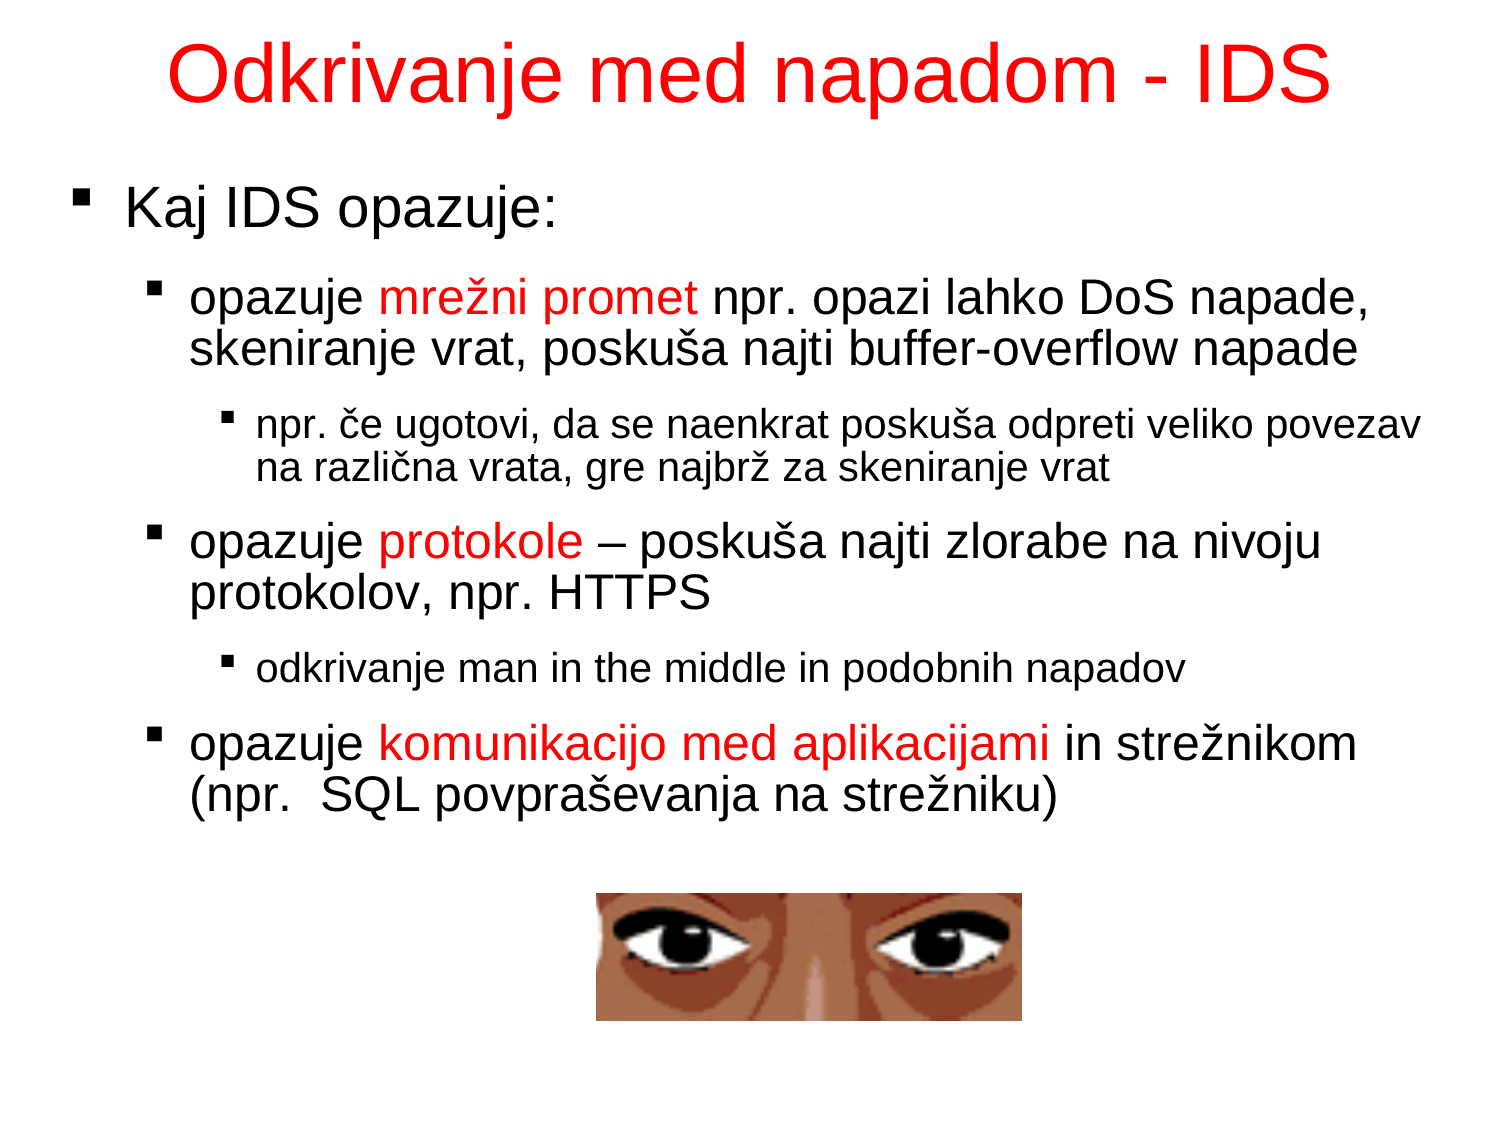

# Odkrivanje med napadom - IDS
Kaj IDS opazuje:
opazuje mrežni promet npr. opazi lahko DoS napade, skeniranje vrat, poskuša najti buffer-overflow napade
npr. če ugotovi, da se naenkrat poskuša odpreti veliko povezav na različna vrata, gre najbrž za skeniranje vrat
opazuje protokole – poskuša najti zlorabe na nivoju protokolov, npr. HTTPS
odkrivanje man in the middle in podobnih napadov
opazuje komunikacijo med aplikacijami in strežnikom (npr. SQL povpraševanja na strežniku)